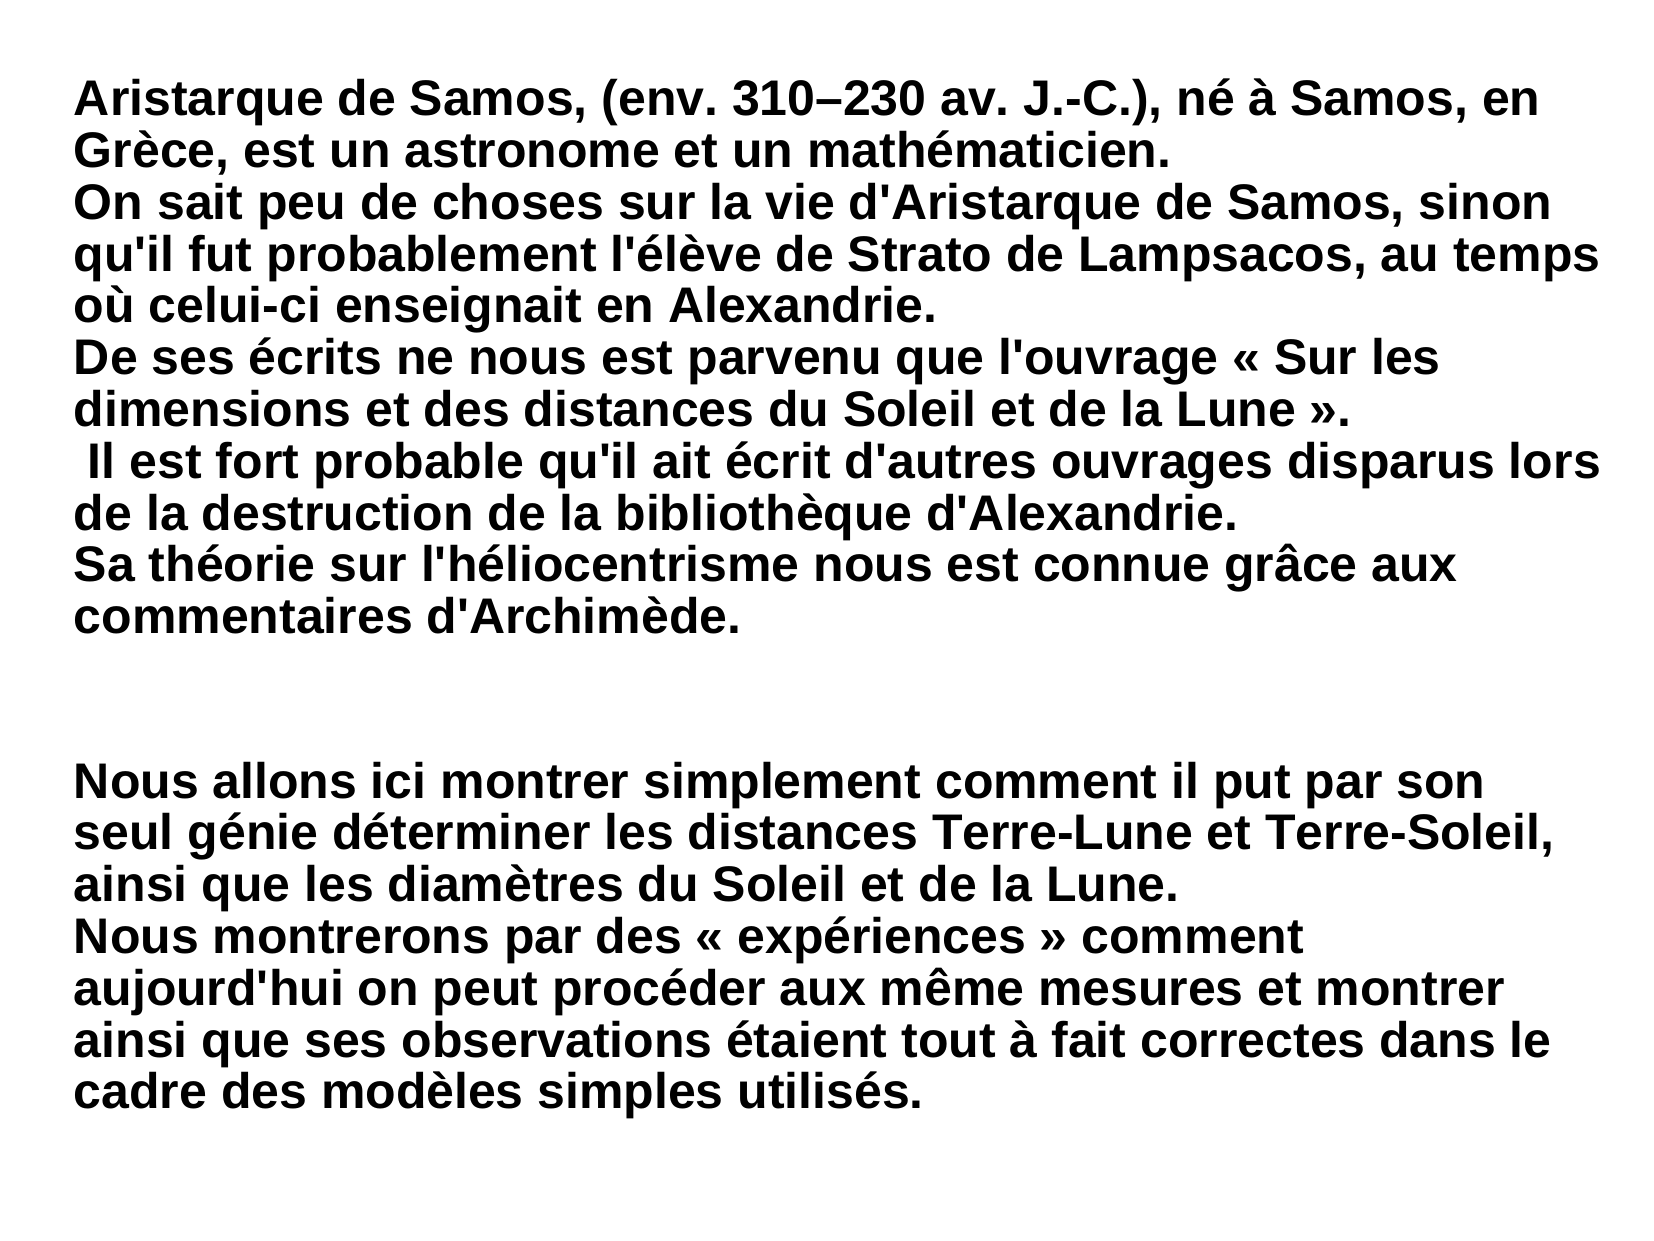

Aristarque de Samos, (env. 310–230 av. J.-C.), né à Samos, en Grèce, est un astronome et un mathématicien.
On sait peu de choses sur la vie d'Aristarque de Samos, sinon qu'il fut probablement l'élève de Strato de Lampsacos, au temps où celui-ci enseignait en Alexandrie.
De ses écrits ne nous est parvenu que l'ouvrage « Sur les dimensions et des distances du Soleil et de la Lune ».
 Il est fort probable qu'il ait écrit d'autres ouvrages disparus lors de la destruction de la bibliothèque d'Alexandrie.
Sa théorie sur l'héliocentrisme nous est connue grâce aux commentaires d'Archimède.
Nous allons ici montrer simplement comment il put par son seul génie déterminer les distances Terre-Lune et Terre-Soleil, ainsi que les diamètres du Soleil et de la Lune.
Nous montrerons par des « expériences » comment aujourd'hui on peut procéder aux même mesures et montrer ainsi que ses observations étaient tout à fait correctes dans le cadre des modèles simples utilisés.